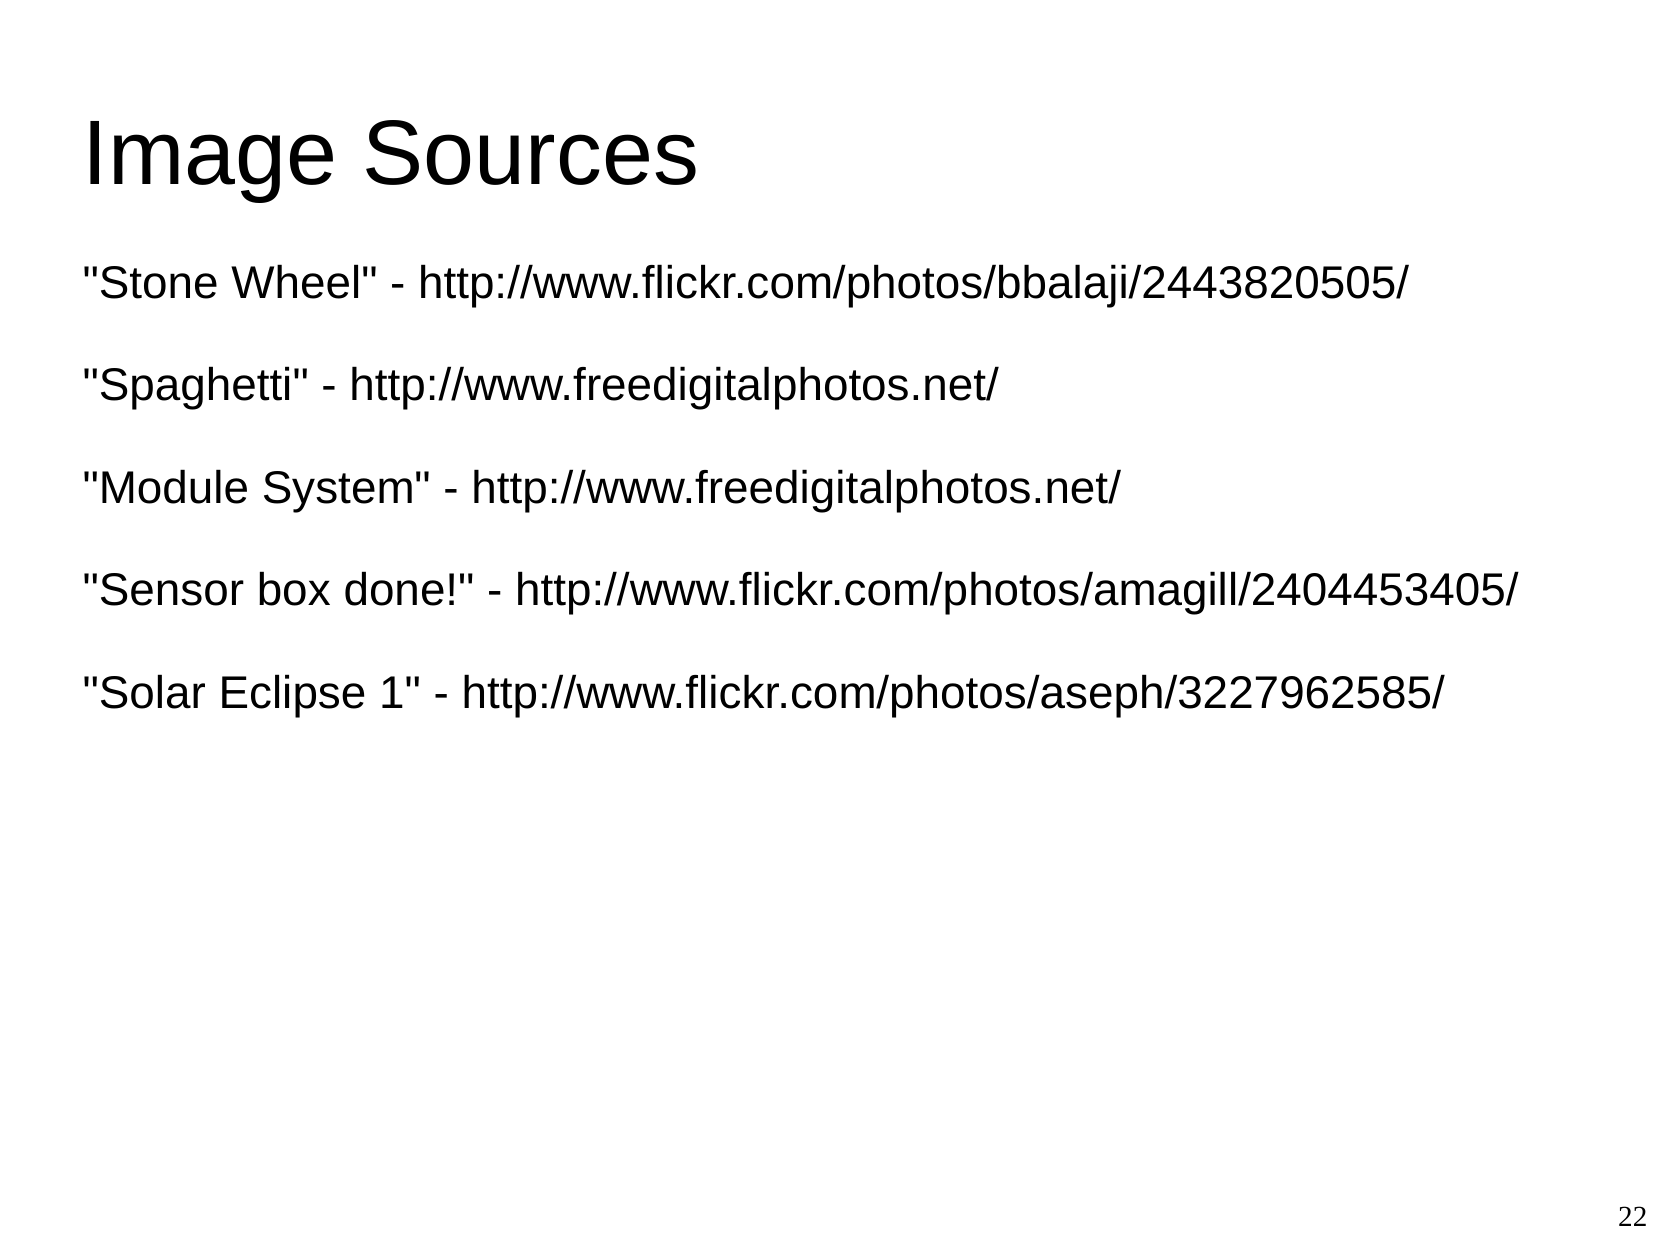

# Image Sources
"Stone Wheel" - http://www.flickr.com/photos/bbalaji/2443820505/
"Spaghetti" - http://www.freedigitalphotos.net/
"Module System" - http://www.freedigitalphotos.net/
"Sensor box done!" - http://www.flickr.com/photos/amagill/2404453405/
"Solar Eclipse 1" - http://www.flickr.com/photos/aseph/3227962585/
22